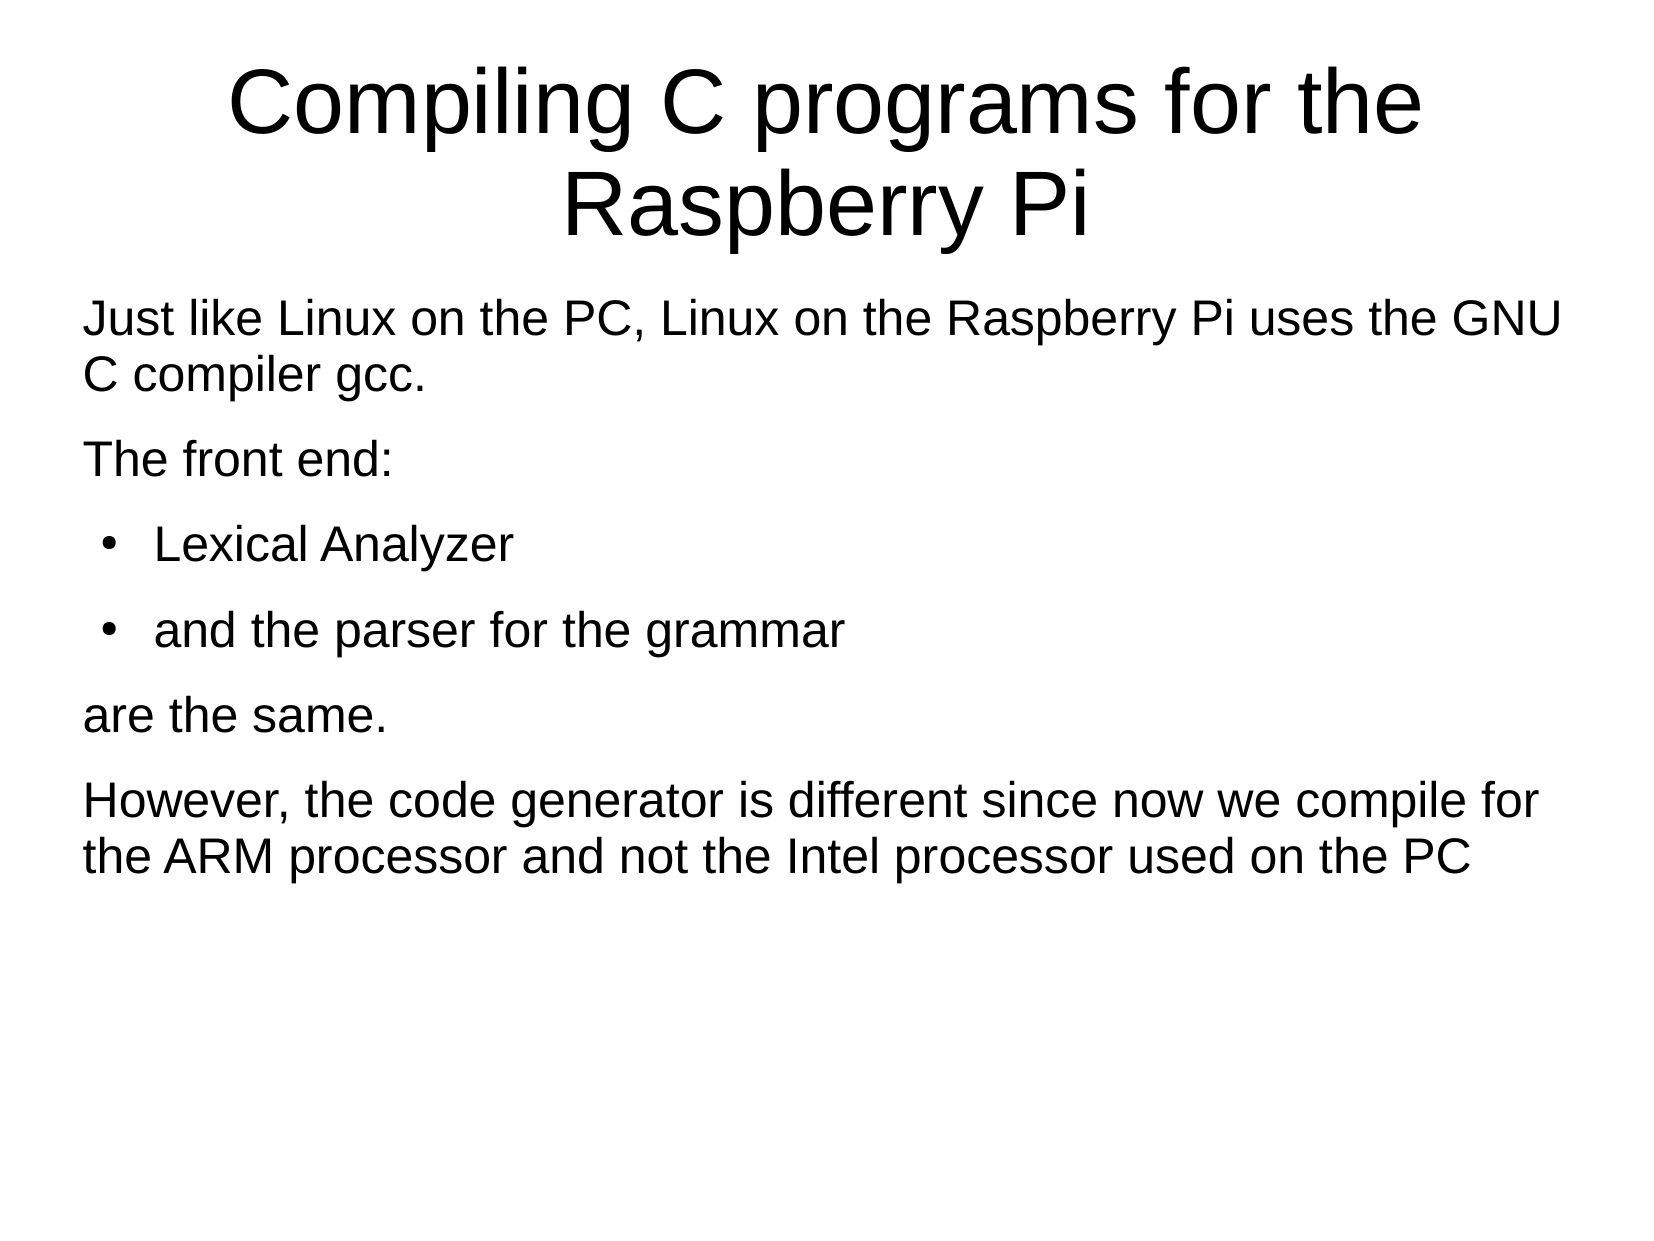

# Compiling C programs for the Raspberry Pi
Just like Linux on the PC, Linux on the Raspberry Pi uses the GNU C compiler gcc.
The front end:
Lexical Analyzer
and the parser for the grammar
are the same.
However, the code generator is different since now we compile for the ARM processor and not the Intel processor used on the PC